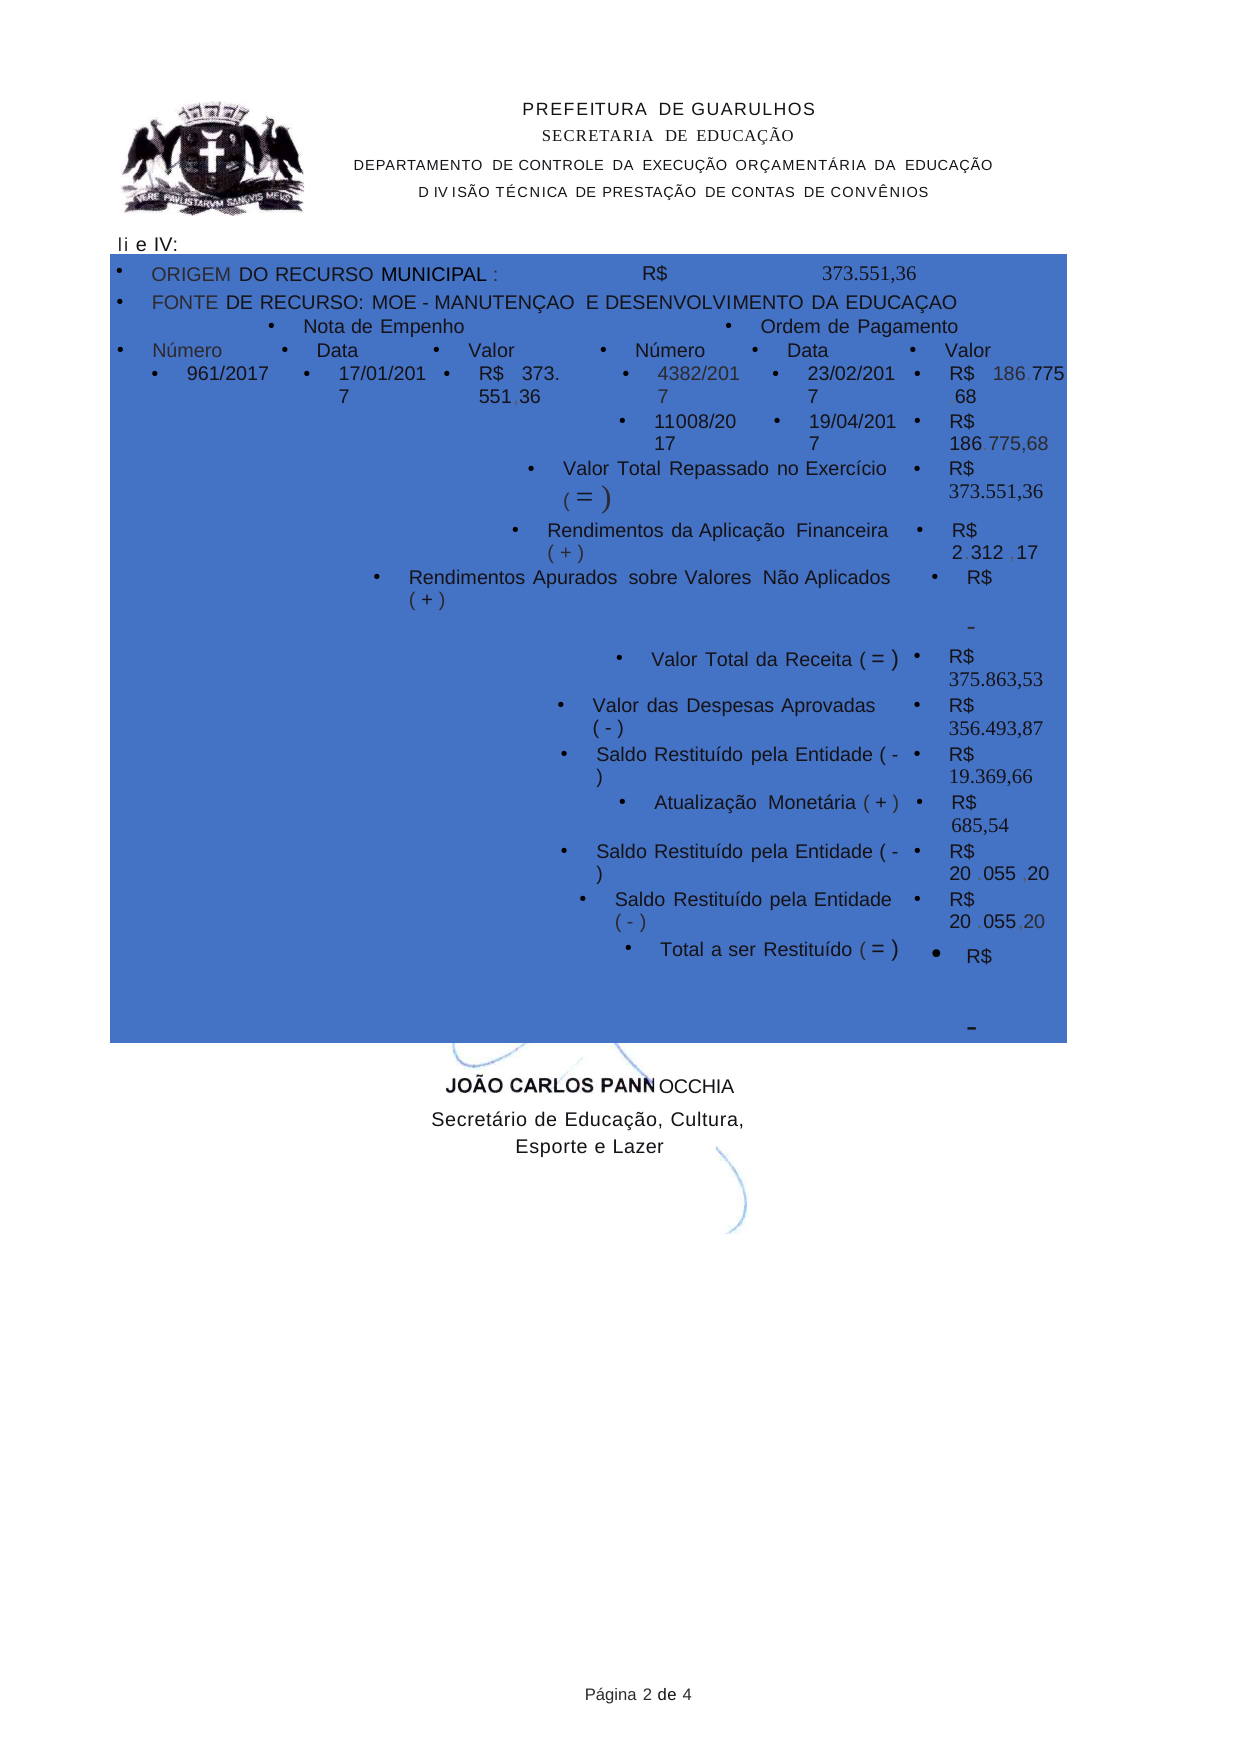

PREFEITURA DE GUARULHOS
SECRETARIA DE EDUCAÇÃO
DEPARTAMENTO DE CONTROLE DA EXECUÇÃO ORÇAMENTÁRIA DA EDUCAÇÃO DIVISÃO TÉCNICA DE PRESTAÇÃO DE CONTAS DE CONVÊNIOS
li e IV:
| ORIGEM DO RECURSO MUNICIPAL : R$ 373.551,36 | | | | | |
| --- | --- | --- | --- | --- | --- |
| FONTE DE RECURSO: MOE - MANUTENÇAO E DESENVOLVIMENTO DA EDUCAÇAO | | | | | |
| Nota de Empenho | | | Ordem de Pagamento | | |
| Número | Data | Valor | Número | Data | Valor |
| 961/2017 | 17/01/2017 | R$ 373. 551,36 | 4382/2017 | 23/02/2017 | R$ 186.775 ,68 |
| | | | 11008/2017 | 19/04/2017 | R$ 186.775,68 |
| Valor Total Repassado no Exercício ( = ) | | | | | R$ 373.551,36 |
| Rendimentos da Aplicação Financeira ( + ) | | | | | R$ 2.312 ,17 |
| Rendimentos Apurados sobre Valores Não Aplicados ( + ) | | | | | R$ - |
| Valor Total da Receita ( = ) | | | | | R$ 375.863,53 |
| Valor das Despesas Aprovadas ( - ) | | | | | R$ 356.493,87 |
| Saldo Restituído pela Entidade ( - ) | | | | | R$ 19.369,66 |
| Atualização Monetária ( + ) | | | | | R$ 685,54 |
| Saldo Restituído pela Entidade ( - ) | | | | | R$ 20 .055 ,20 |
| Saldo Restituído pela Entidade ( - ) | | | | | R$ 20 .055,20 |
| Total a ser Restituído ( = ) | | | | | R$ - |
R$	21.843,92
Valor das Despesas Glosadas ( i )
Diante da documentação verificada emitimos Parecer Conclusivo favorável à aprovação das despesas no valor de R$ 356.493 ,87, ressalvando que a quanti9 de R-$ 20.055 ,20 foi restituída pela entidade.
Guarulhos , 7 de junho de 2018
I
OCCHIA
Secretário de Educação, Cultura, Esporte e Lazer
Página 2 de 4